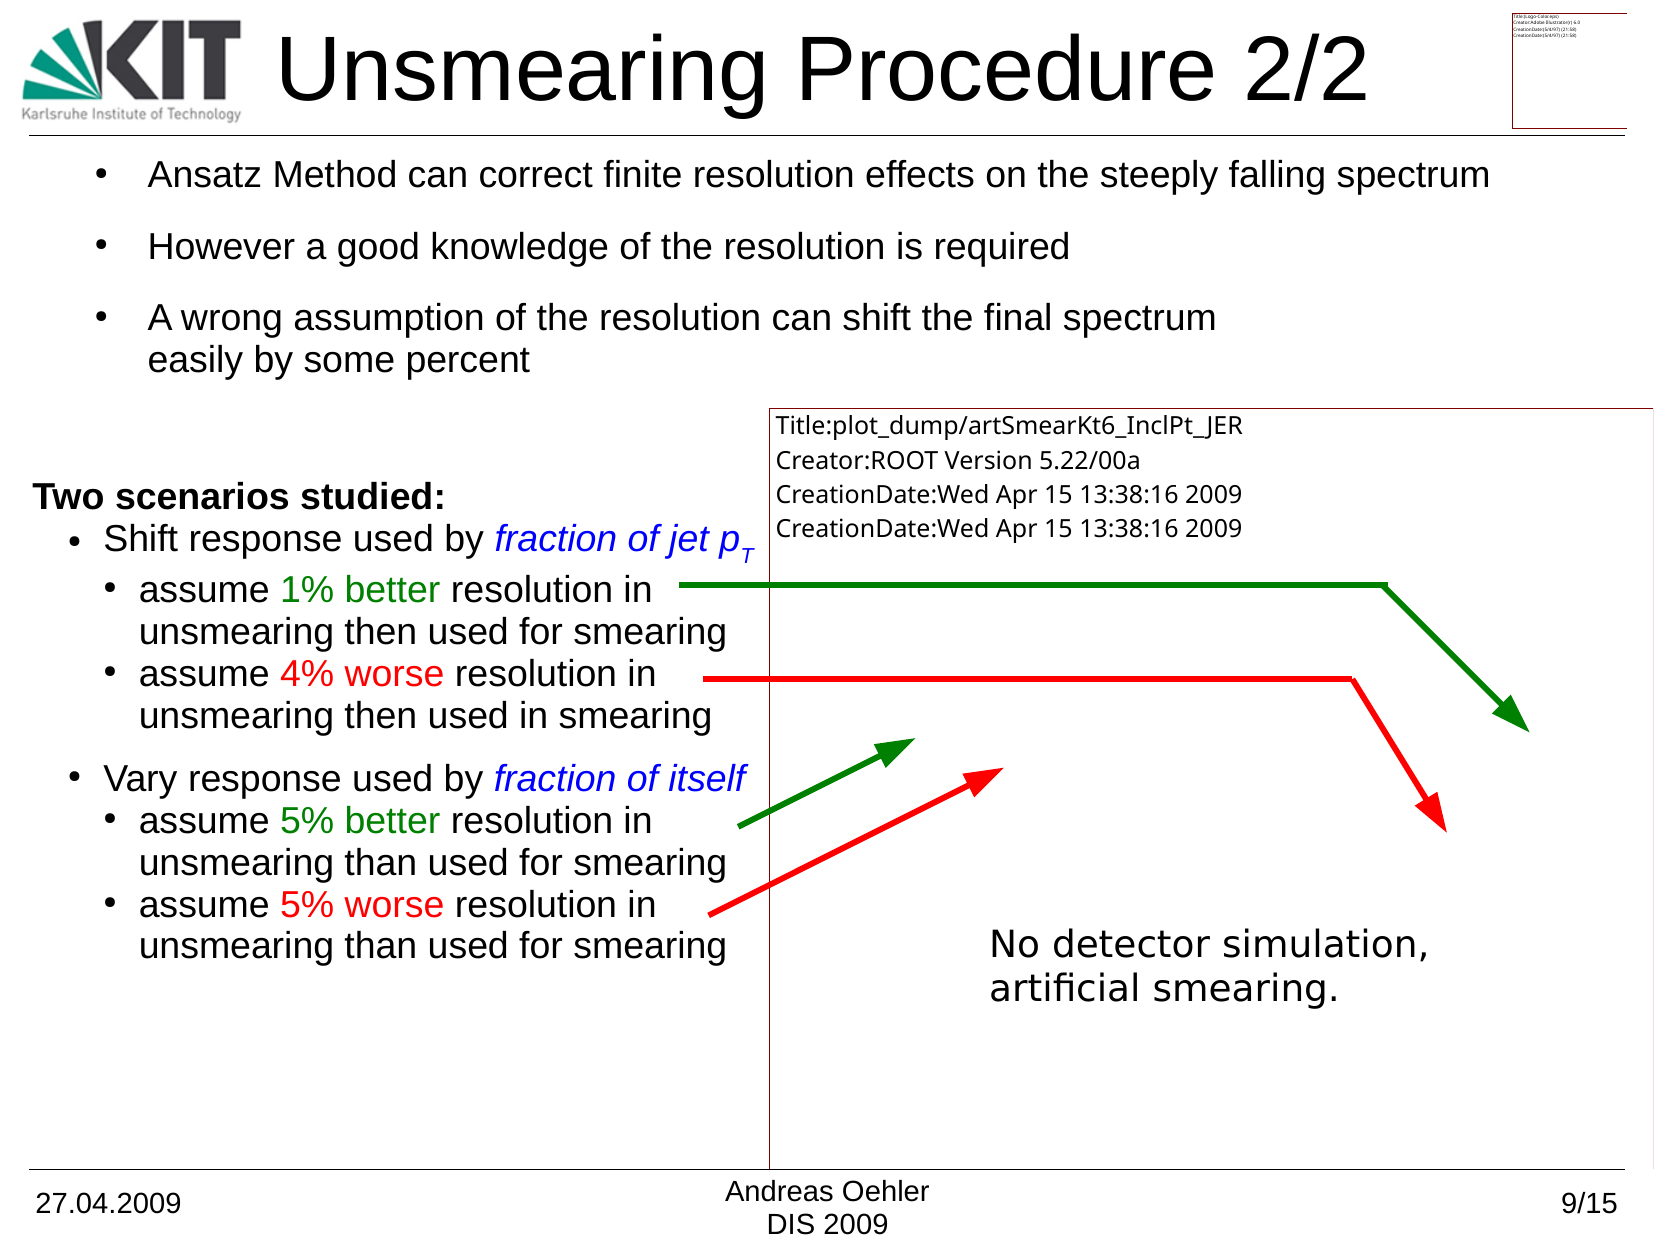

# Unsmearing Procedure 2/2
Ansatz Method can correct finite resolution effects on the steeply falling spectrum
However a good knowledge of the resolution is required
A wrong assumption of the resolution can shift the final spectrum
easily by some percent
Two scenarios studied:
Shift response used by fraction of jet pT
assume 1% better resolution in unsmearing then used for smearing
assume 4% worse resolution in unsmearing then used in smearing
Vary response used by fraction of itself
assume 5% better resolution in unsmearing than used for smearing
assume 5% worse resolution in unsmearing than used for smearing
No detector simulation,
artificial smearing.
Andreas Oehler DIS 2009
27.04.2009
9